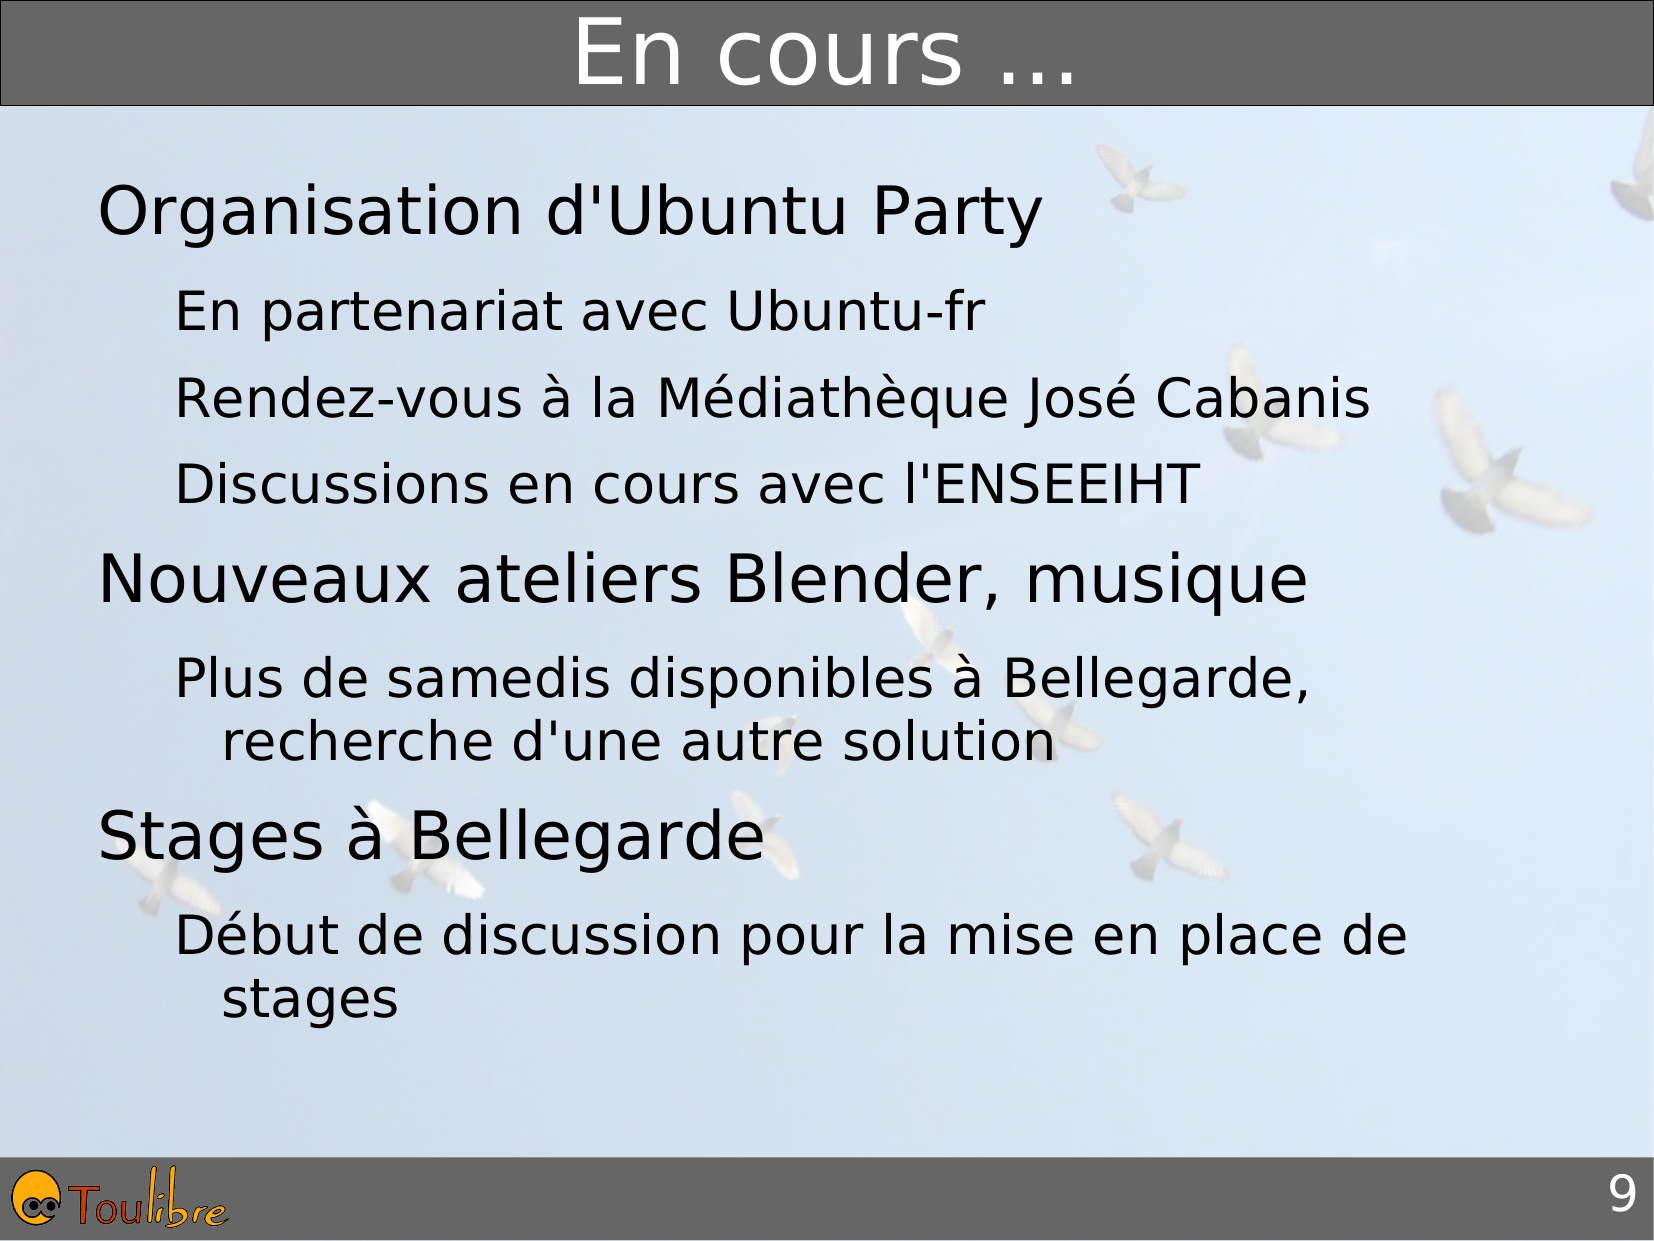

# En cours ...
Organisation d'Ubuntu Party
En partenariat avec Ubuntu-fr
Rendez-vous à la Médiathèque José Cabanis
Discussions en cours avec l'ENSEEIHT
Nouveaux ateliers Blender, musique
Plus de samedis disponibles à Bellegarde, recherche d'une autre solution
Stages à Bellegarde
Début de discussion pour la mise en place de stages